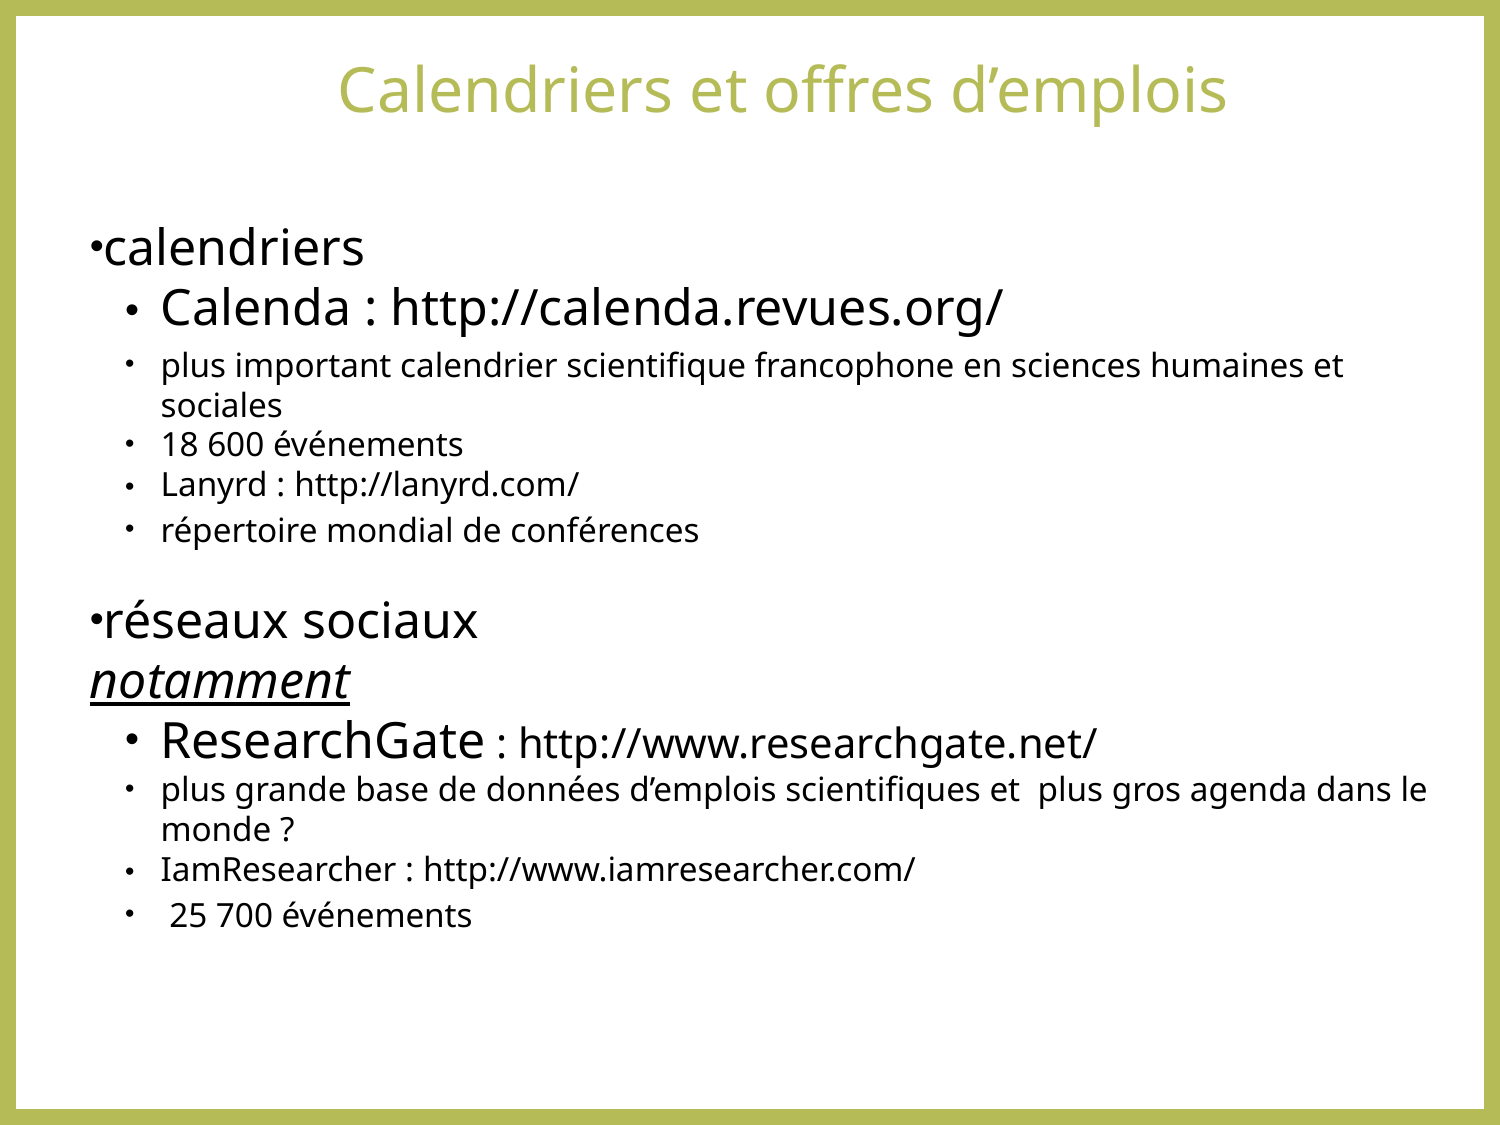

Calendriers et offres d’emplois
calendriers
Calenda : http://calenda.revues.org/
plus important calendrier scientifique francophone en sciences humaines et sociales
18 600 événements
Lanyrd : http://lanyrd.com/
répertoire mondial de conférences
réseaux sociaux
notamment
ResearchGate : http://www.researchgate.net/
plus grande base de données d’emplois scientifiques et plus gros agenda dans le monde ?
IamResearcher : http://www.iamresearcher.com/
 25 700 événements